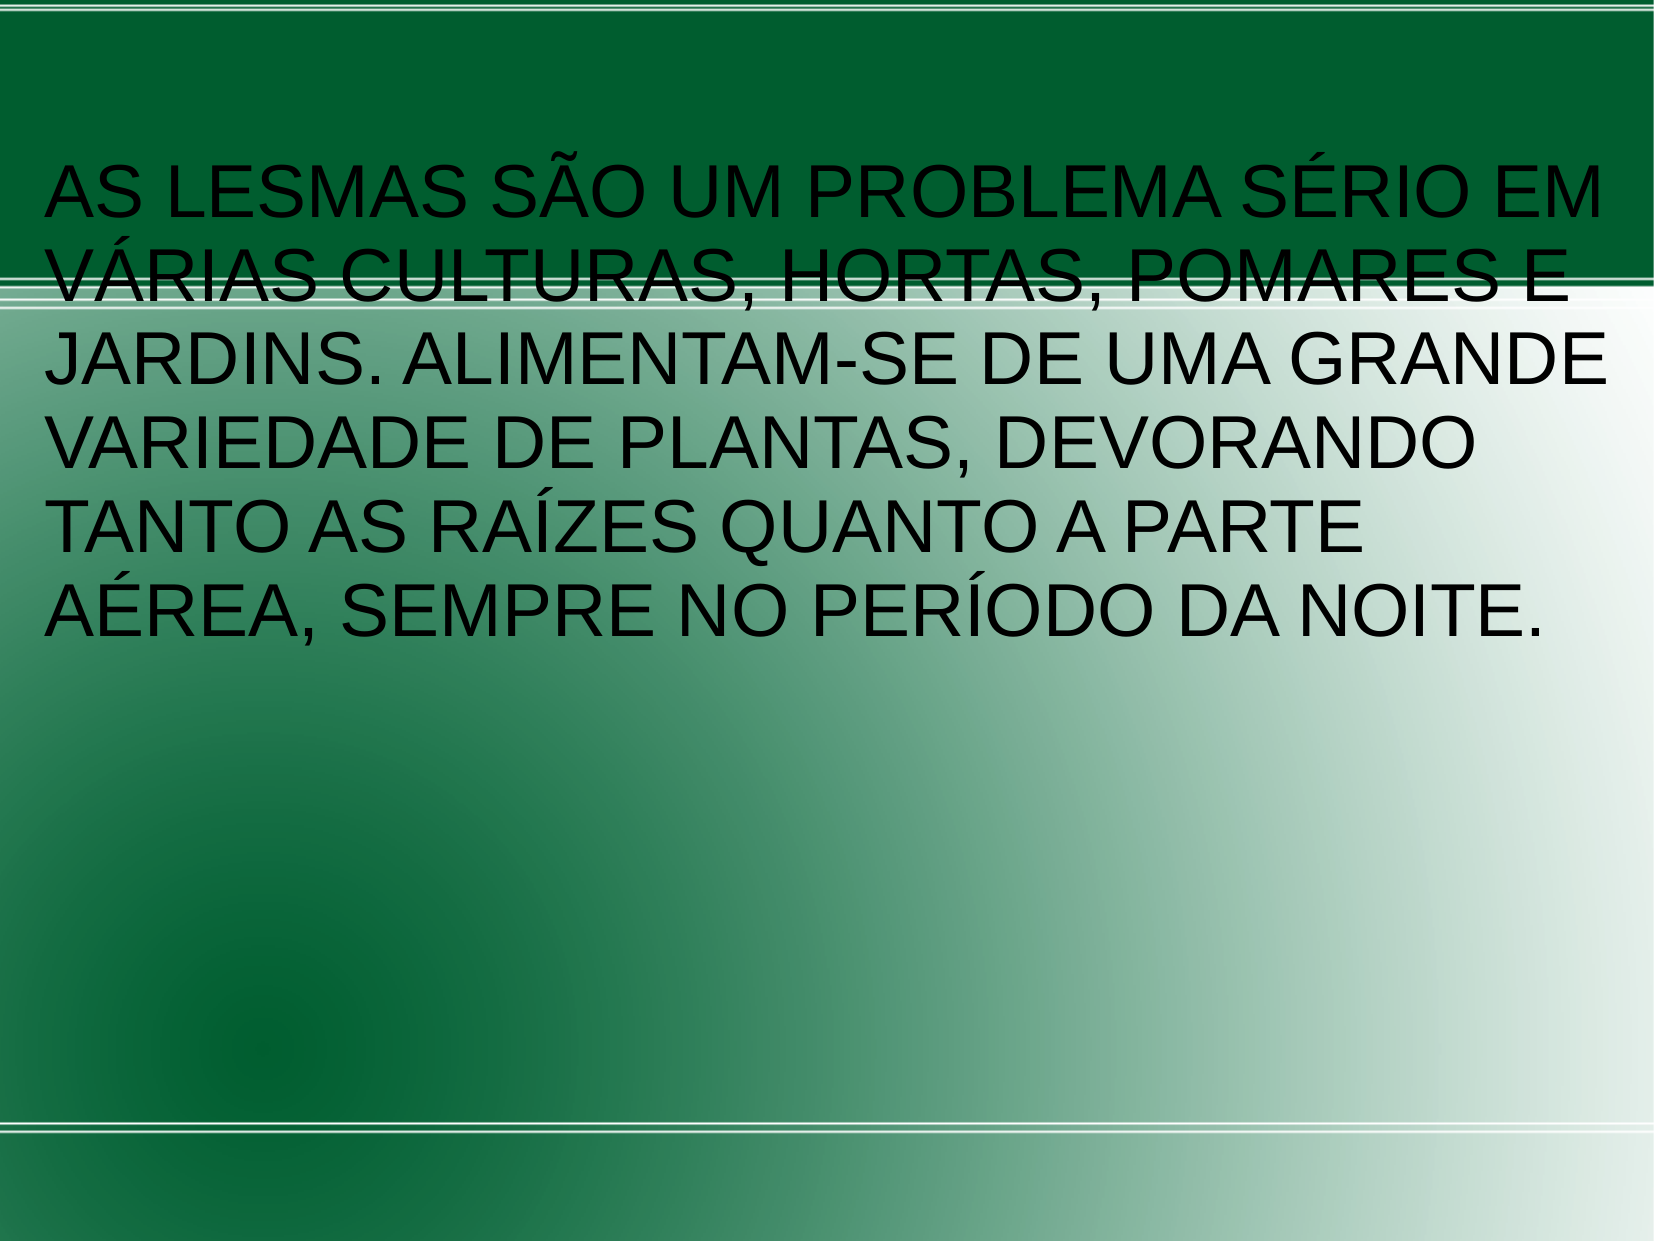

AS LESMAS SÃO UM PROBLEMA SÉRIO EM VÁRIAS CULTURAS, HORTAS, POMARES E JARDINS. ALIMENTAM-SE DE UMA GRANDE VARIEDADE DE PLANTAS, DEVORANDO TANTO AS RAÍZES QUANTO A PARTE AÉREA, SEMPRE NO PERÍODO DA NOITE.